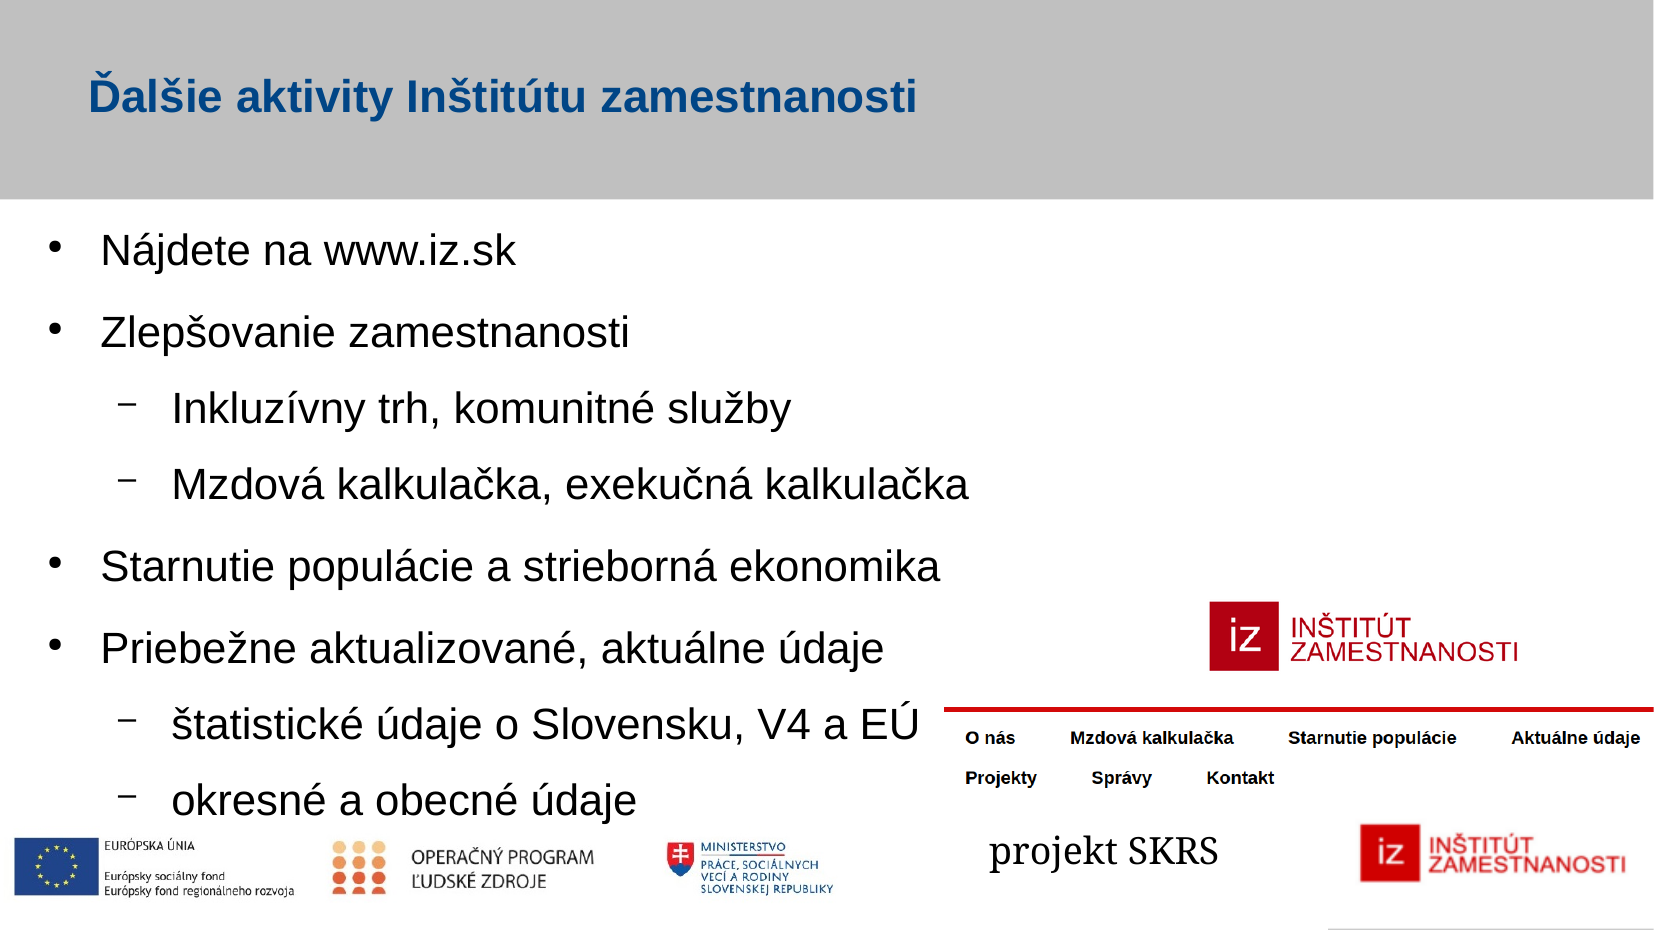

# Ďalšie aktivity Inštitútu zamestnanosti
Nájdete na www.iz.sk
Zlepšovanie zamestnanosti
Inkluzívny trh, komunitné služby
Mzdová kalkulačka, exekučná kalkulačka
Starnutie populácie a strieborná ekonomika
Priebežne aktualizované, aktuálne údaje
štatistické údaje o Slovensku, V4 a EÚ
okresné a obecné údaje